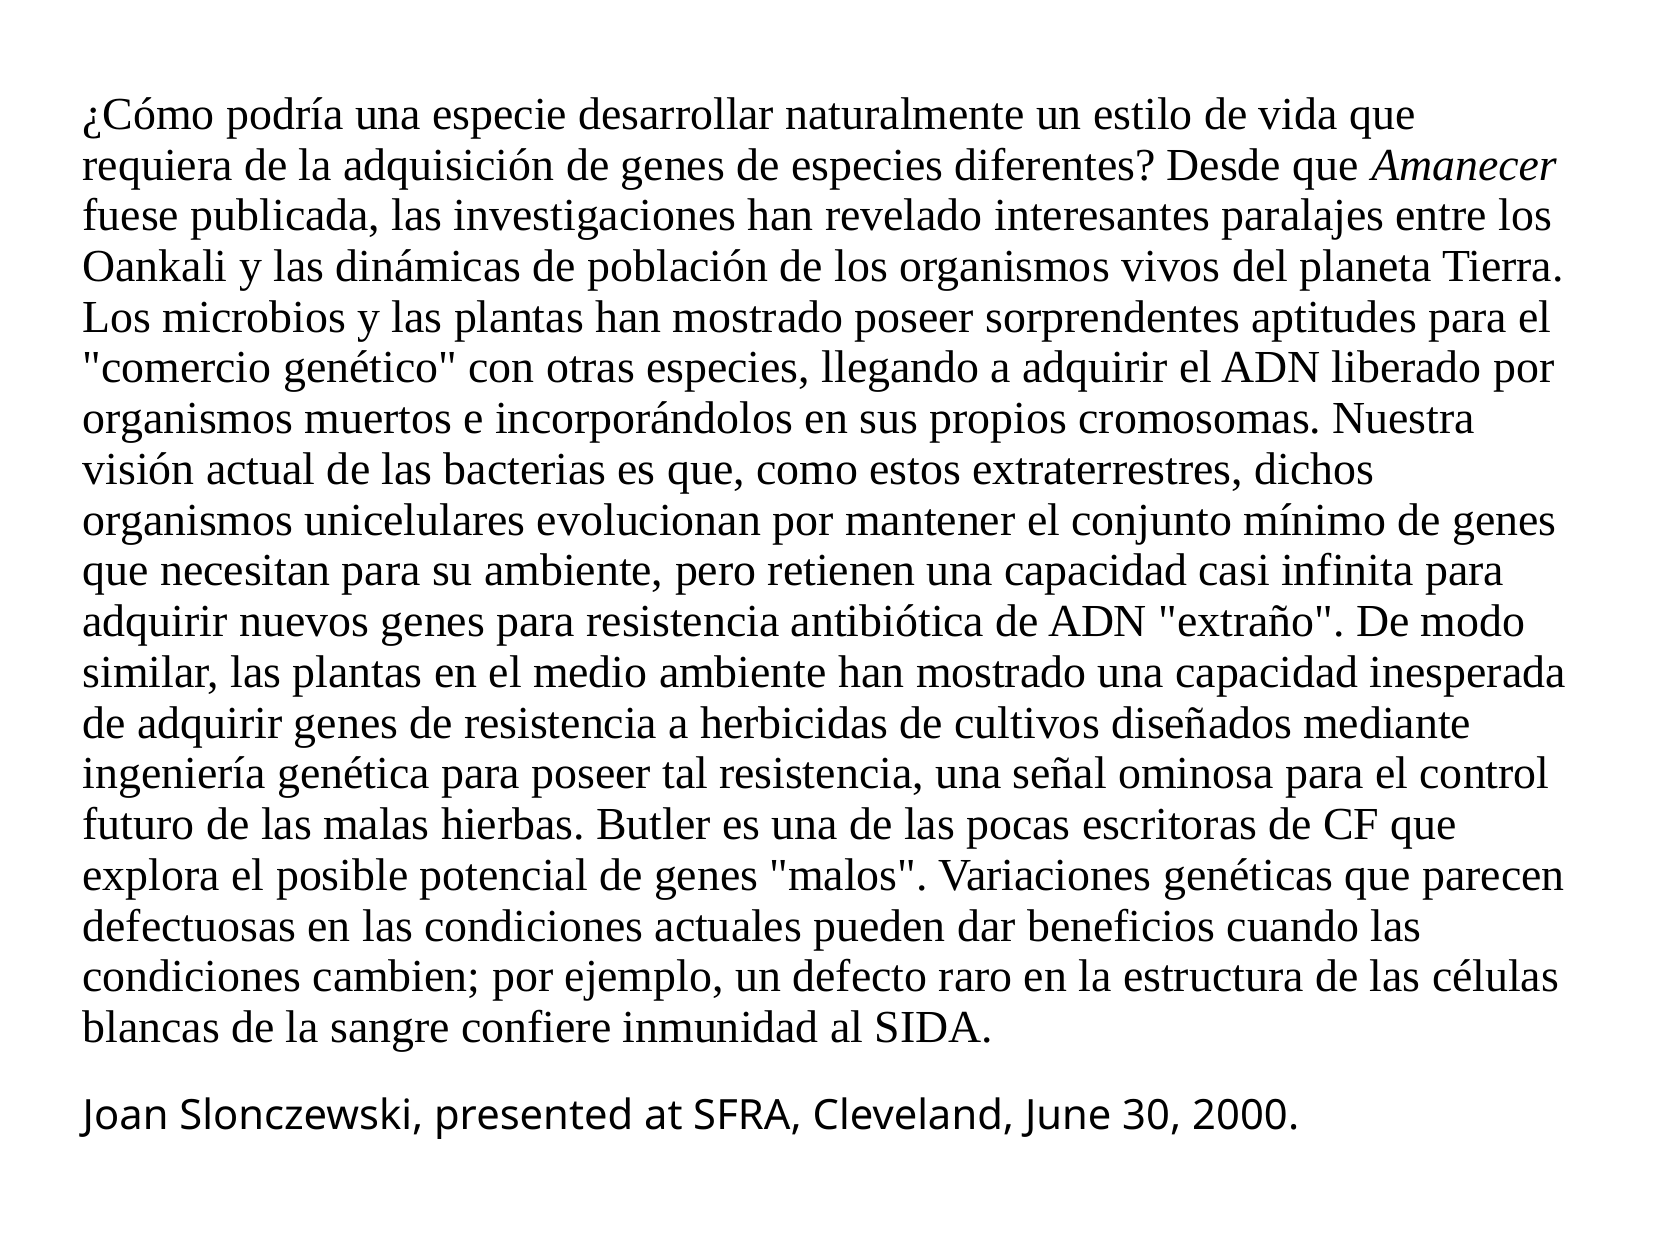

# ¿Cómo podría una especie desarrollar naturalmente un estilo de vida que requiera de la adquisición de genes de especies diferentes? Desde que Amanecer fuese publicada, las investigaciones han revelado interesantes paralajes entre los Oankali y las dinámicas de población de los organismos vivos del planeta Tierra. Los microbios y las plantas han mostrado poseer sorprendentes aptitudes para el "comercio genético" con otras especies, llegando a adquirir el ADN liberado por organismos muertos e incorporándolos en sus propios cromosomas. Nuestra visión actual de las bacterias es que, como estos extraterrestres, dichos organismos unicelulares evolucionan por mantener el conjunto mínimo de genes que necesitan para su ambiente, pero retienen una capacidad casi infinita para adquirir nuevos genes para resistencia antibiótica de ADN "extraño". De modo similar, las plantas en el medio ambiente han mostrado una capacidad inesperada de adquirir genes de resistencia a herbicidas de cultivos diseñados mediante ingeniería genética para poseer tal resistencia, una señal ominosa para el control futuro de las malas hierbas. Butler es una de las pocas escritoras de CF que explora el posible potencial de genes "malos". Variaciones genéticas que parecen defectuosas en las condiciones actuales pueden dar beneficios cuando las condiciones cambien; por ejemplo, un defecto raro en la estructura de las células blancas de la sangre confiere inmunidad al SIDA.
Joan Slonczewski, presented at SFRA, Cleveland, June 30, 2000.